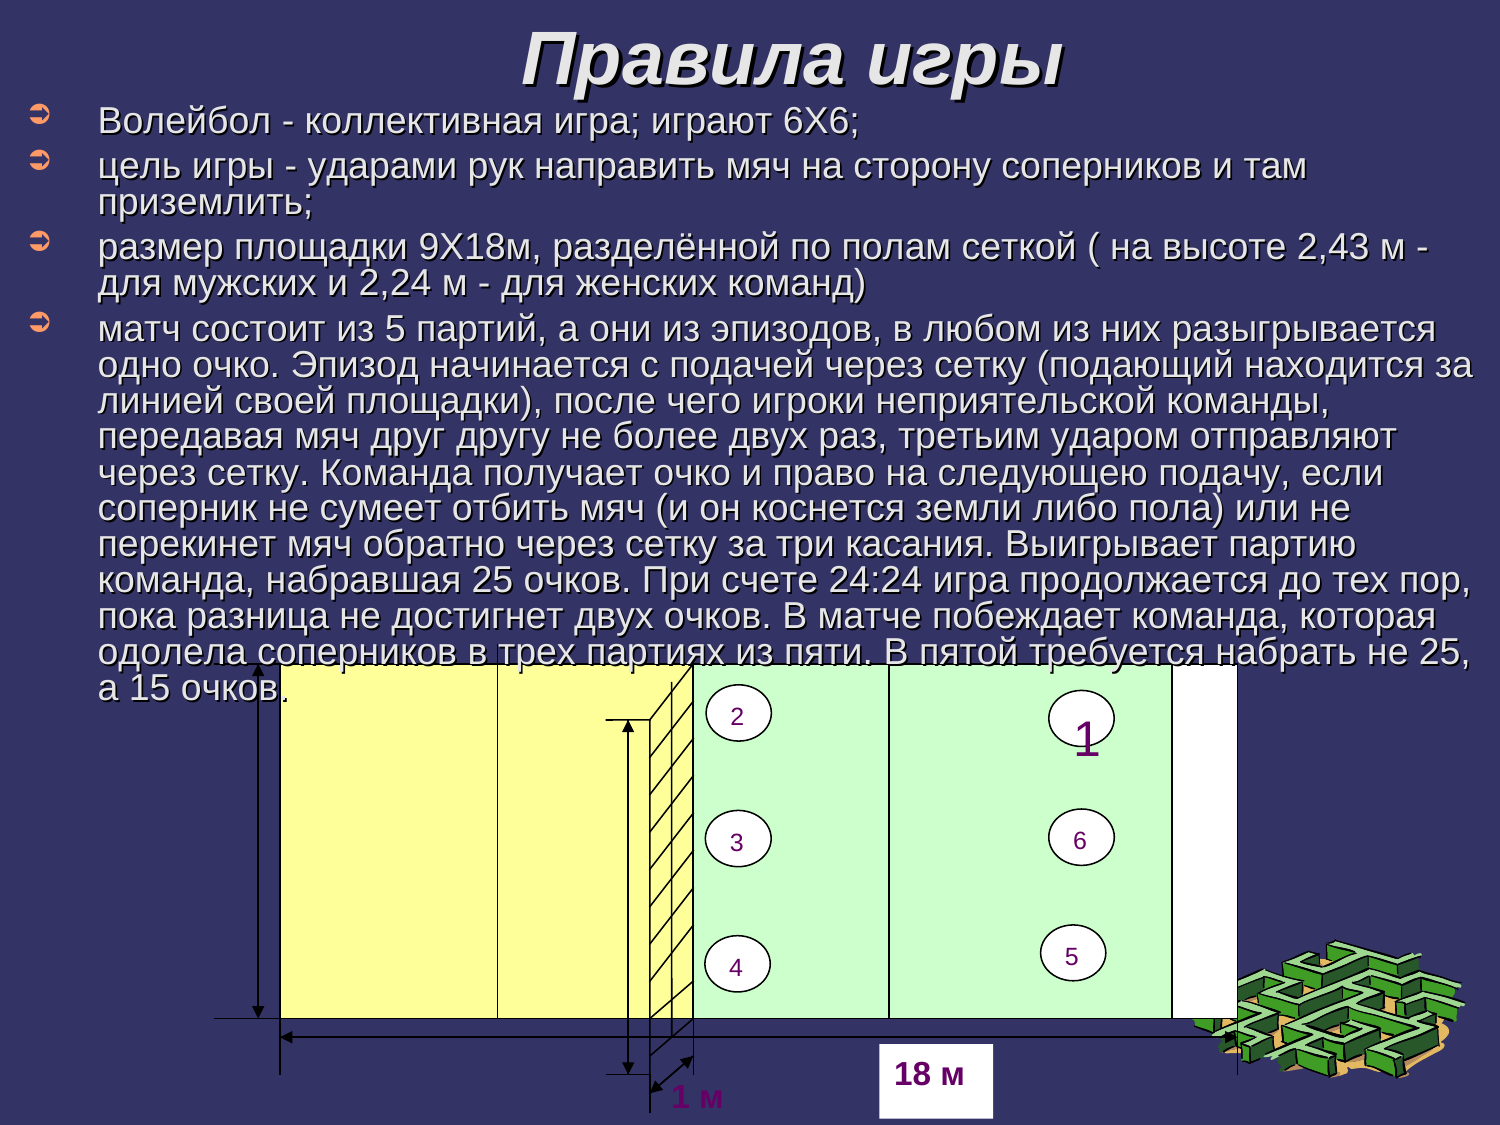

# Правила игры
Волейбол - коллективная игра; играют 6Х6;
цель игры - ударами рук направить мяч на сторону соперников и там приземлить;
размер площадки 9Х18м, разделённой по полам сеткой ( на высоте 2,43 м -для мужских и 2,24 м - для женских команд)
матч состоит из 5 партий, а они из эпизодов, в любом из них разыгрывается одно очко. Эпизод начинается с подачей через сетку (подающий находится за линией своей площадки), после чего игроки неприятельской команды, передавая мяч друг другу не более двух раз, третьим ударом отправляют через сетку. Команда получает очко и право на следующею подачу, если соперник не сумеет отбить мяч (и он коснется земли либо пола) или не перекинет мяч обратно через сетку за три касания. Выигрывает партию команда, набравшая 25 очков. При счете 24:24 игра продолжается до тех пор, пока разница не достигнет двух очков. В матче побеждает команда, которая одолела соперников в трех партиях из пяти. В пятой требуется набрать не 25, а 15 очков.
2
1
6
3
5
4
18 м
1 м